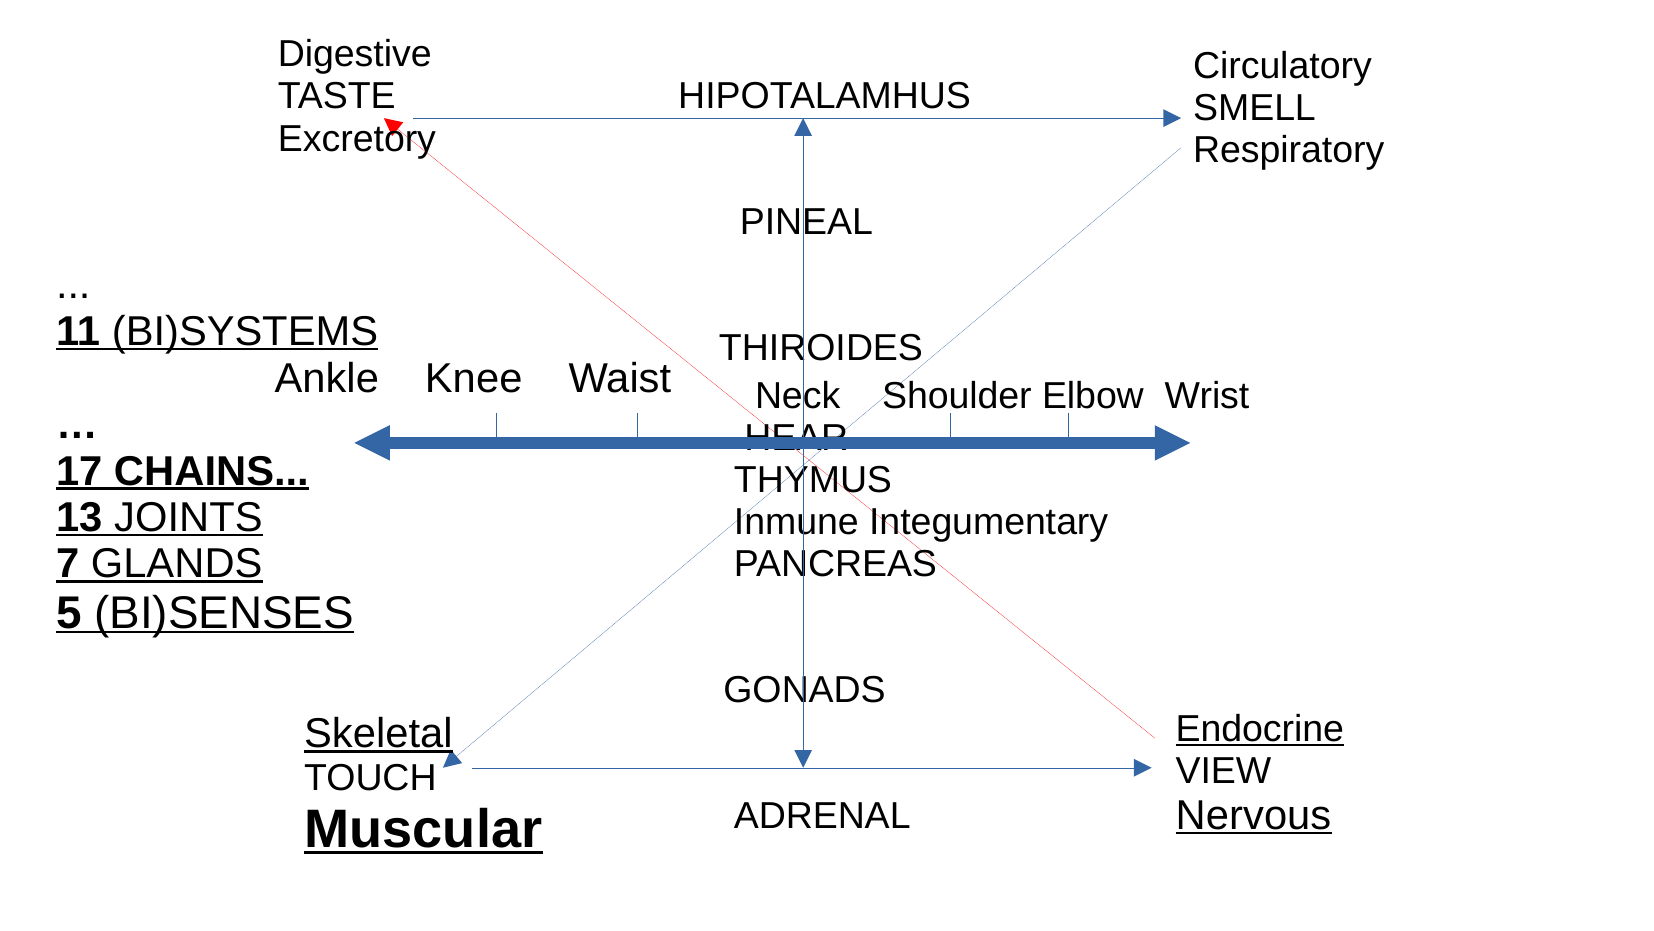

Digestive
TASTE HIPOTALAMHUS
Excretory
 PINEAL
 THIROIDES
Circulatory
SMELL
Respiratory
...
11 (BI)SYSTEMS
 Ankle Knee Waist
…
17 CHAINS...
13 JOINTS
7 GLANDS
5 (BI)SENSES
 Neck Shoulder Elbow Wrist
 HEAR
 THYMUS
 Inmune Integumentary
 PANCREAS
GONADS
 ADRENAL
Endocrine
VIEW
Nervous
Skeletal
TOUCH
Muscular